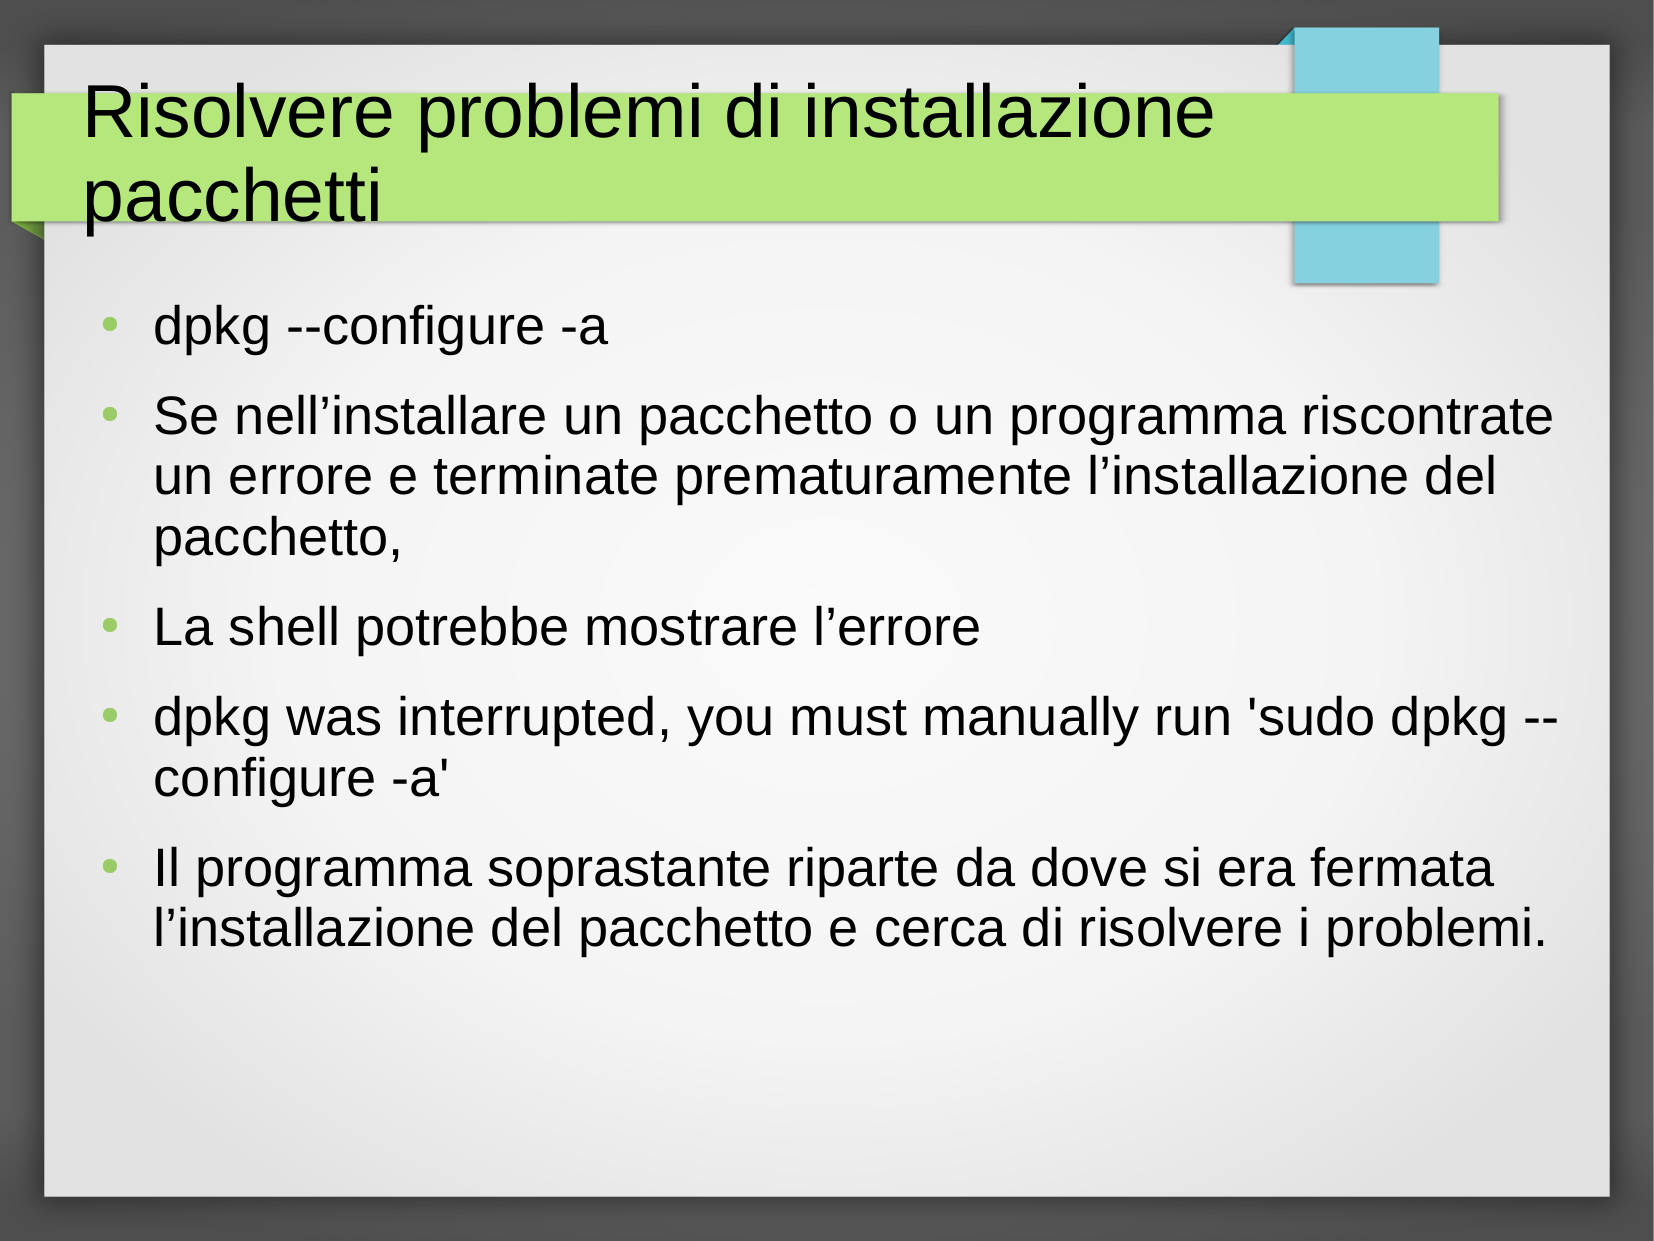

# Risolvere problemi di installazione pacchetti
dpkg --configure -a
Se nell’installare un pacchetto o un programma riscontrate un errore e terminate prematuramente l’installazione del pacchetto,
La shell potrebbe mostrare l’errore
dpkg was interrupted, you must manually run 'sudo dpkg --configure -a'
Il programma soprastante riparte da dove si era fermata l’installazione del pacchetto e cerca di risolvere i problemi.